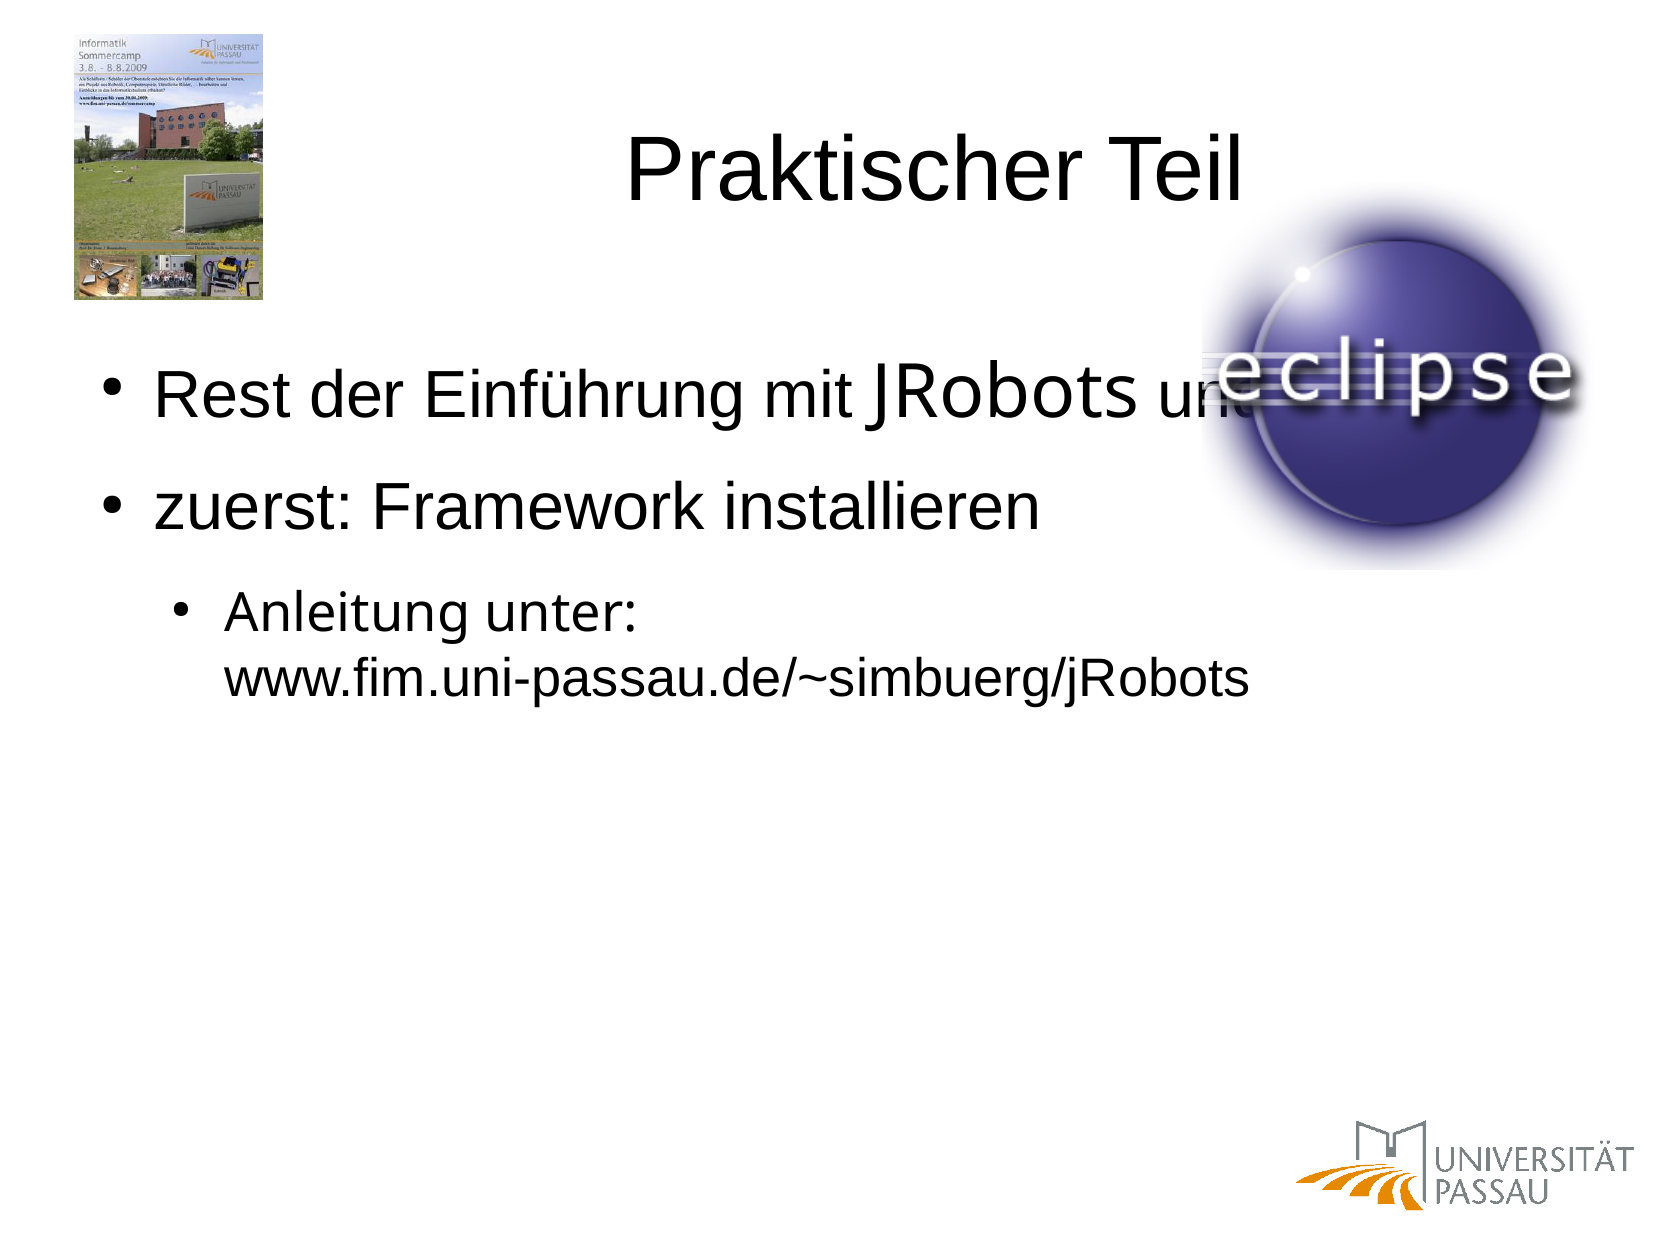

# Praktischer Teil
Rest der Einführung mit JRobots und
zuerst: Framework installieren
Anleitung unter:
www.fim.uni-passau.de/~simbuerg/jRobots